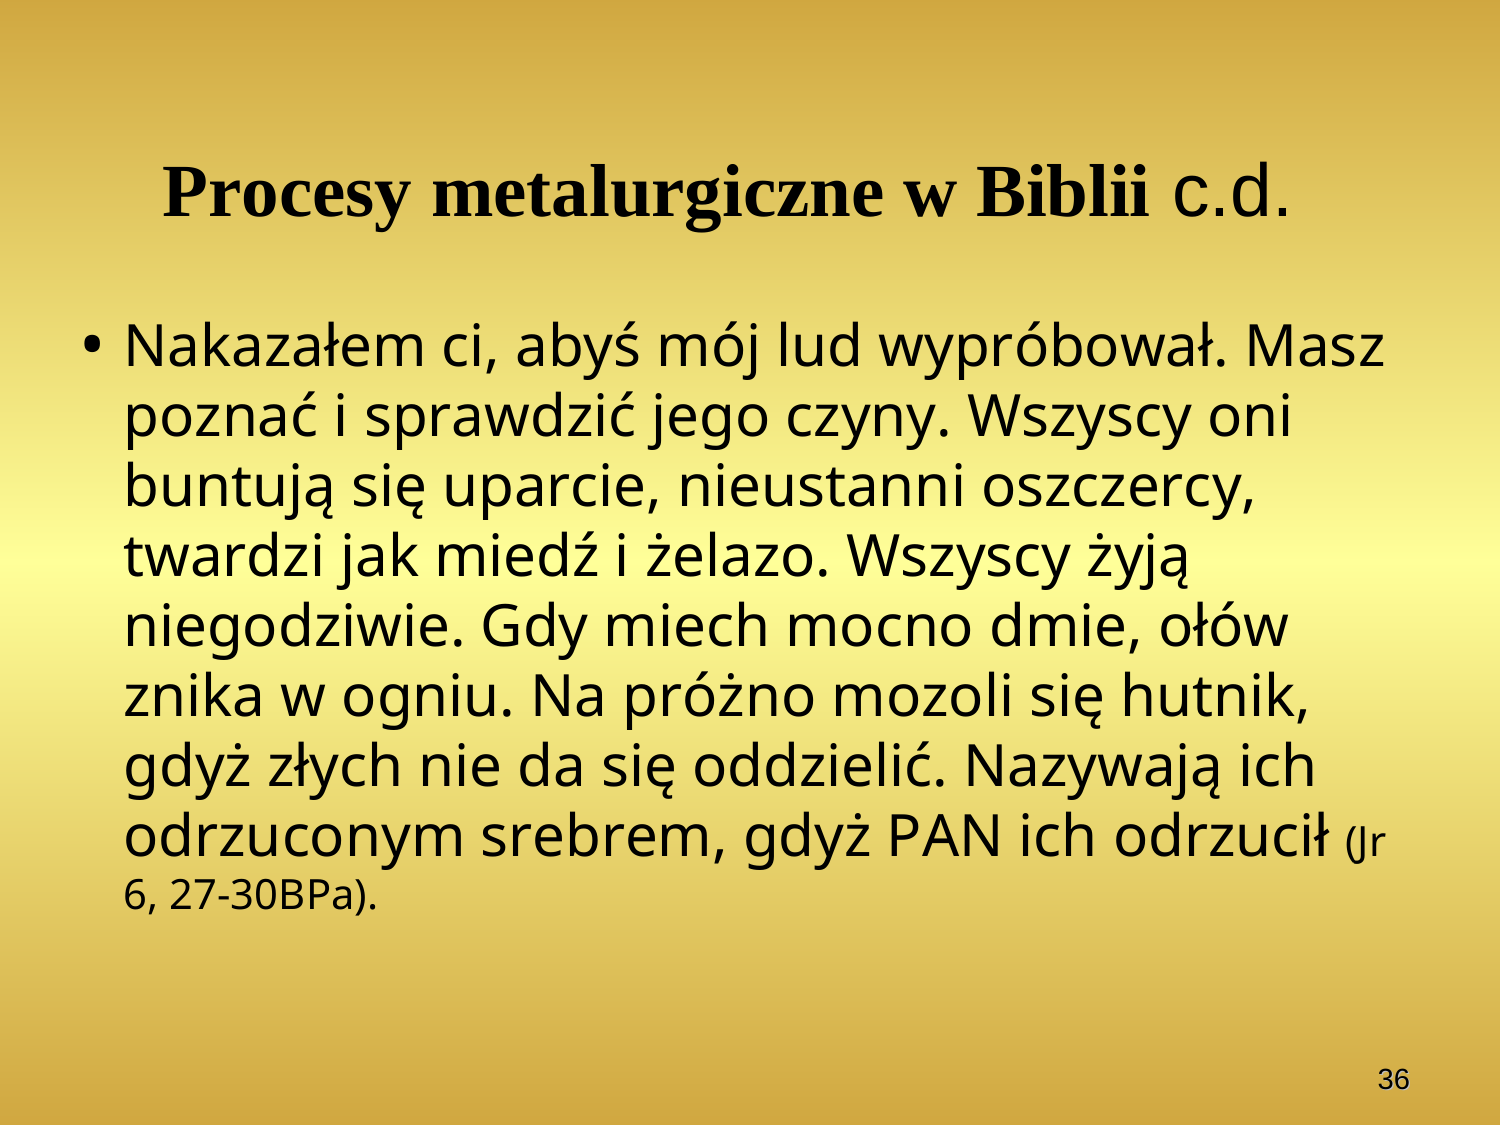

# Procesy metalurgiczne w Biblii c.d.
Nakazałem ci, abyś mój lud wypróbował. Masz poznać i sprawdzić jego czyny. Wszyscy oni buntują się uparcie, nieustanni oszczercy, twardzi jak miedź i żelazo. Wszyscy żyją niegodziwie. Gdy miech mocno dmie, ołów znika w ogniu. Na próżno mozoli się hutnik, gdyż złych nie da się oddzielić. Nazywają ich odrzuconym srebrem, gdyż PAN ich odrzucił (Jr 6, 27-30BPa).